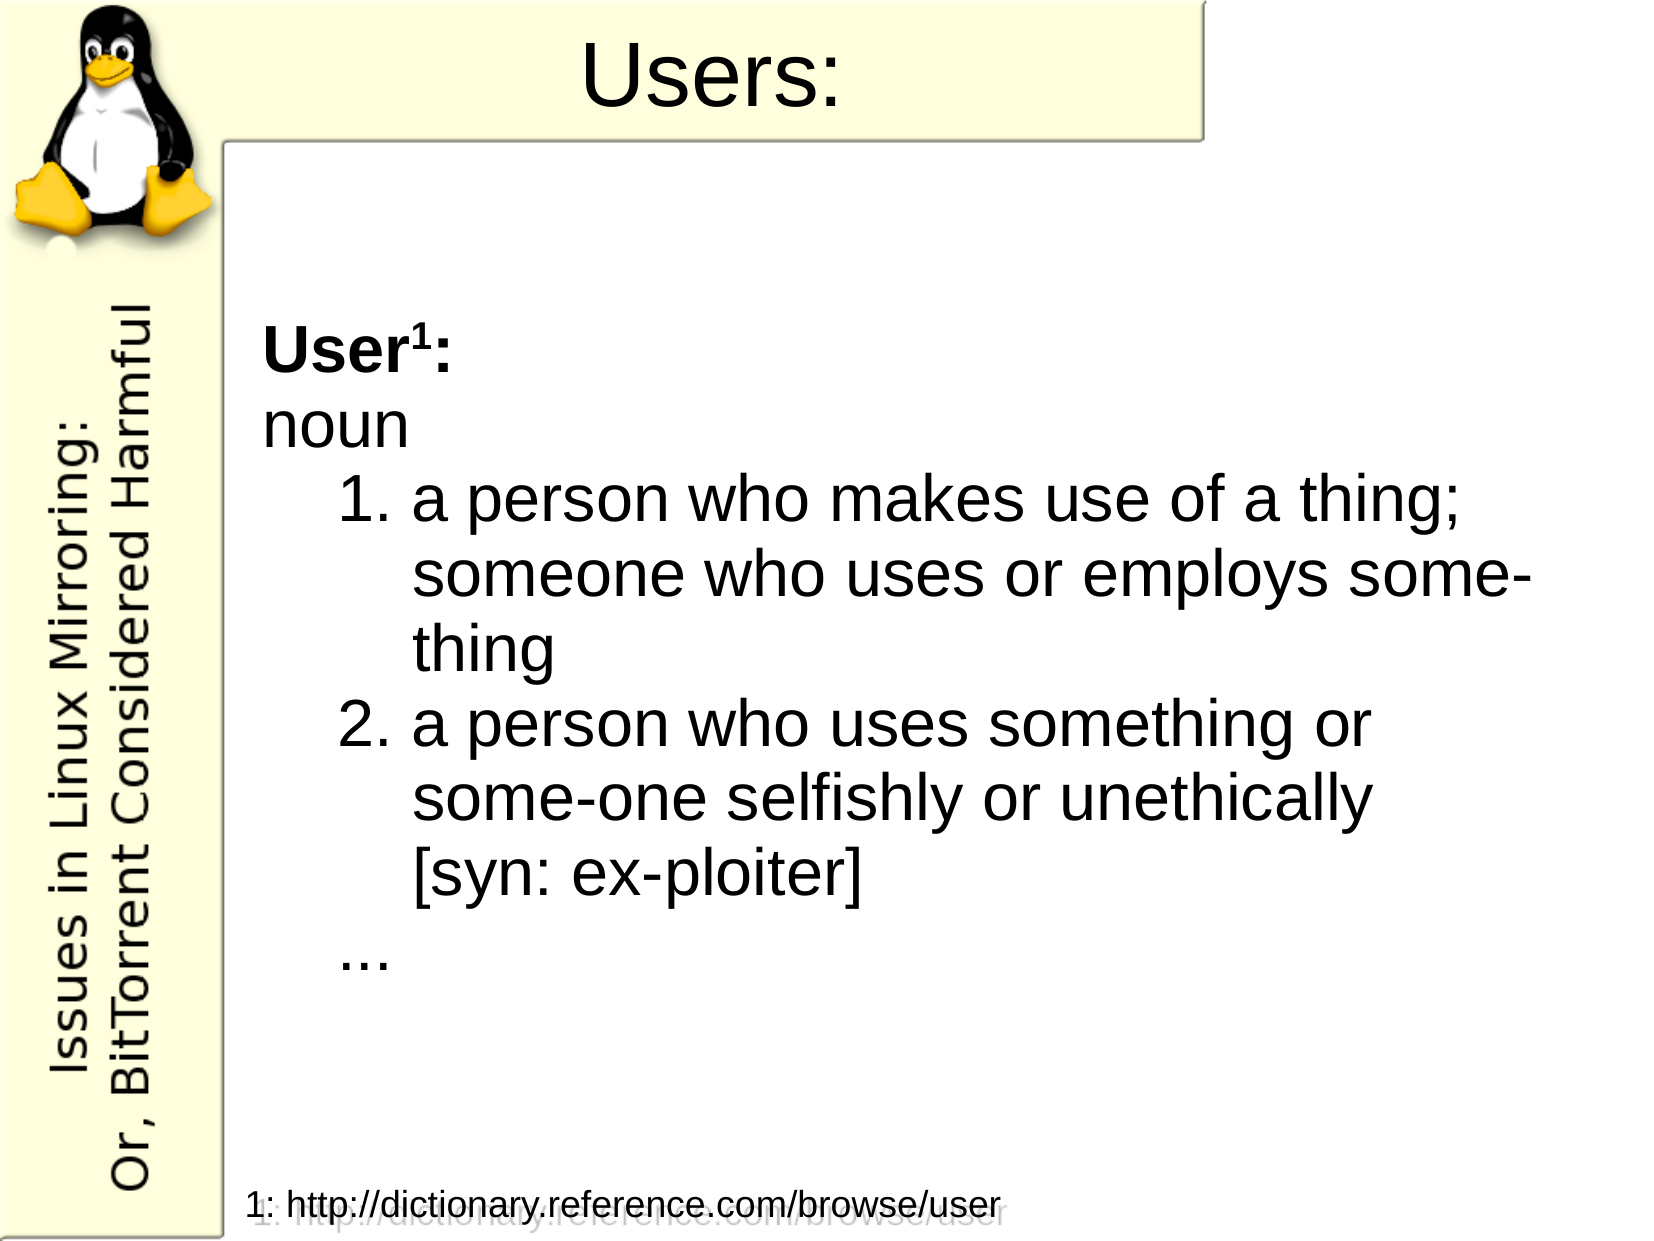

# Users:
User1:
noun
	1. a person who makes use of a thing;
		someone who uses or employs some-
		thing
	2. a person who uses something or
		some-one selfishly or unethically
		[syn: ex-ploiter]
	...
1: http://dictionary.reference.com/browse/user